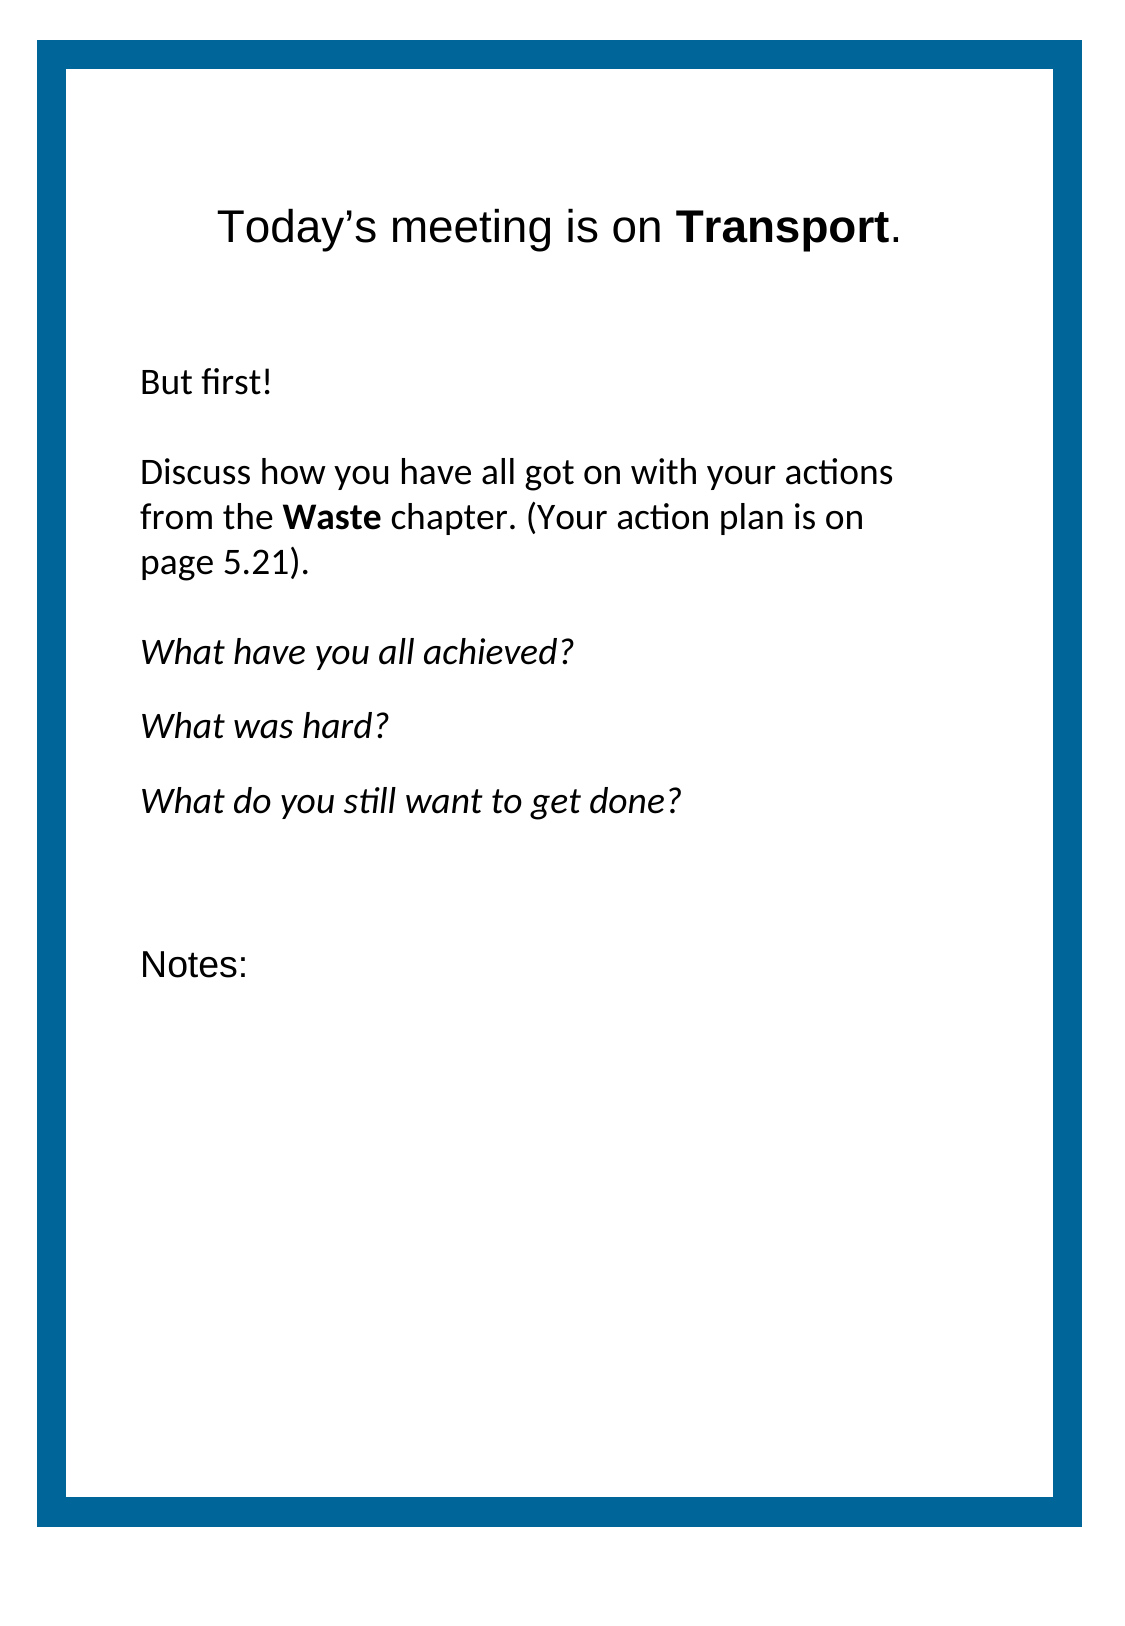

Today’s meeting is on Transport.
But first!
Discuss how you have all got on with your actions
from the Waste chapter. (Your action plan is on
page 5.21).
What have you all achieved?
What was hard?
What do you still want to get done?
Notes: